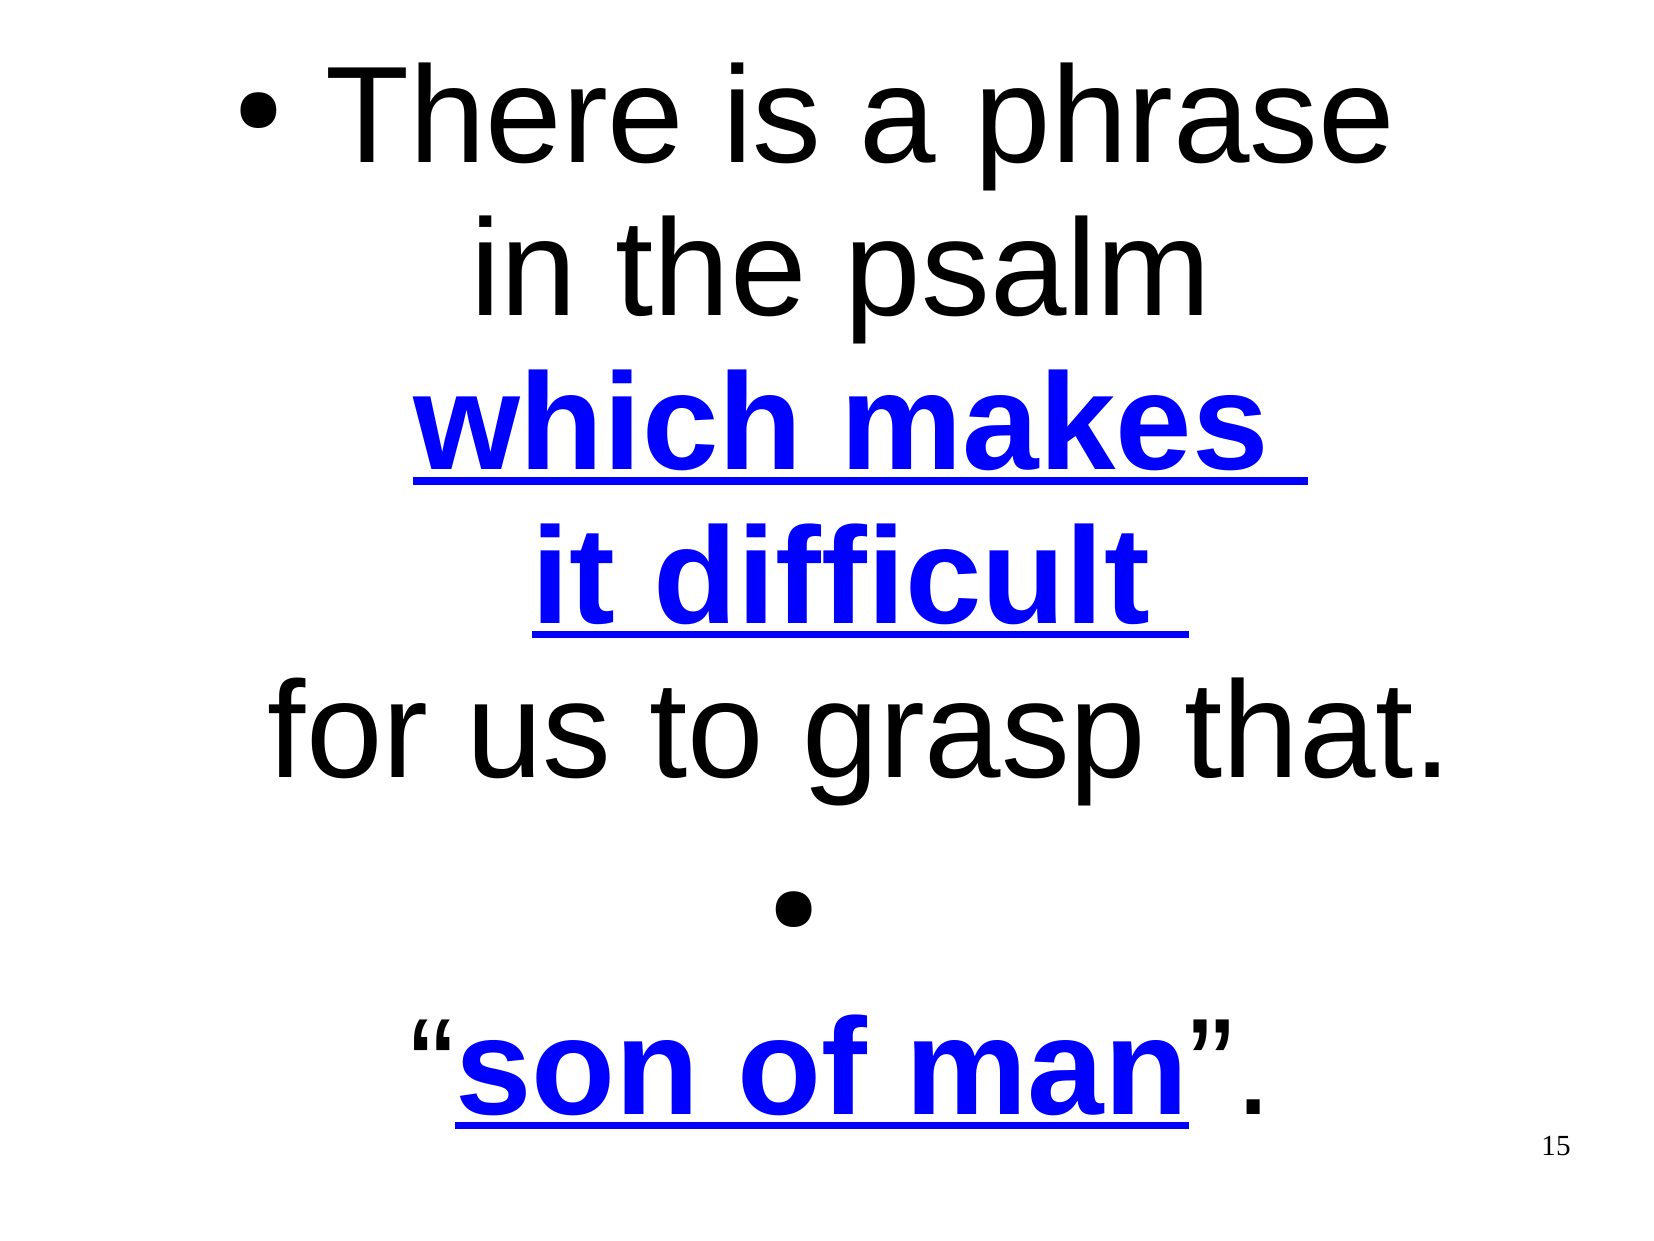

# There is a phrase in the psalm which makes it difficult for us to grasp that.
“son of man”.
15